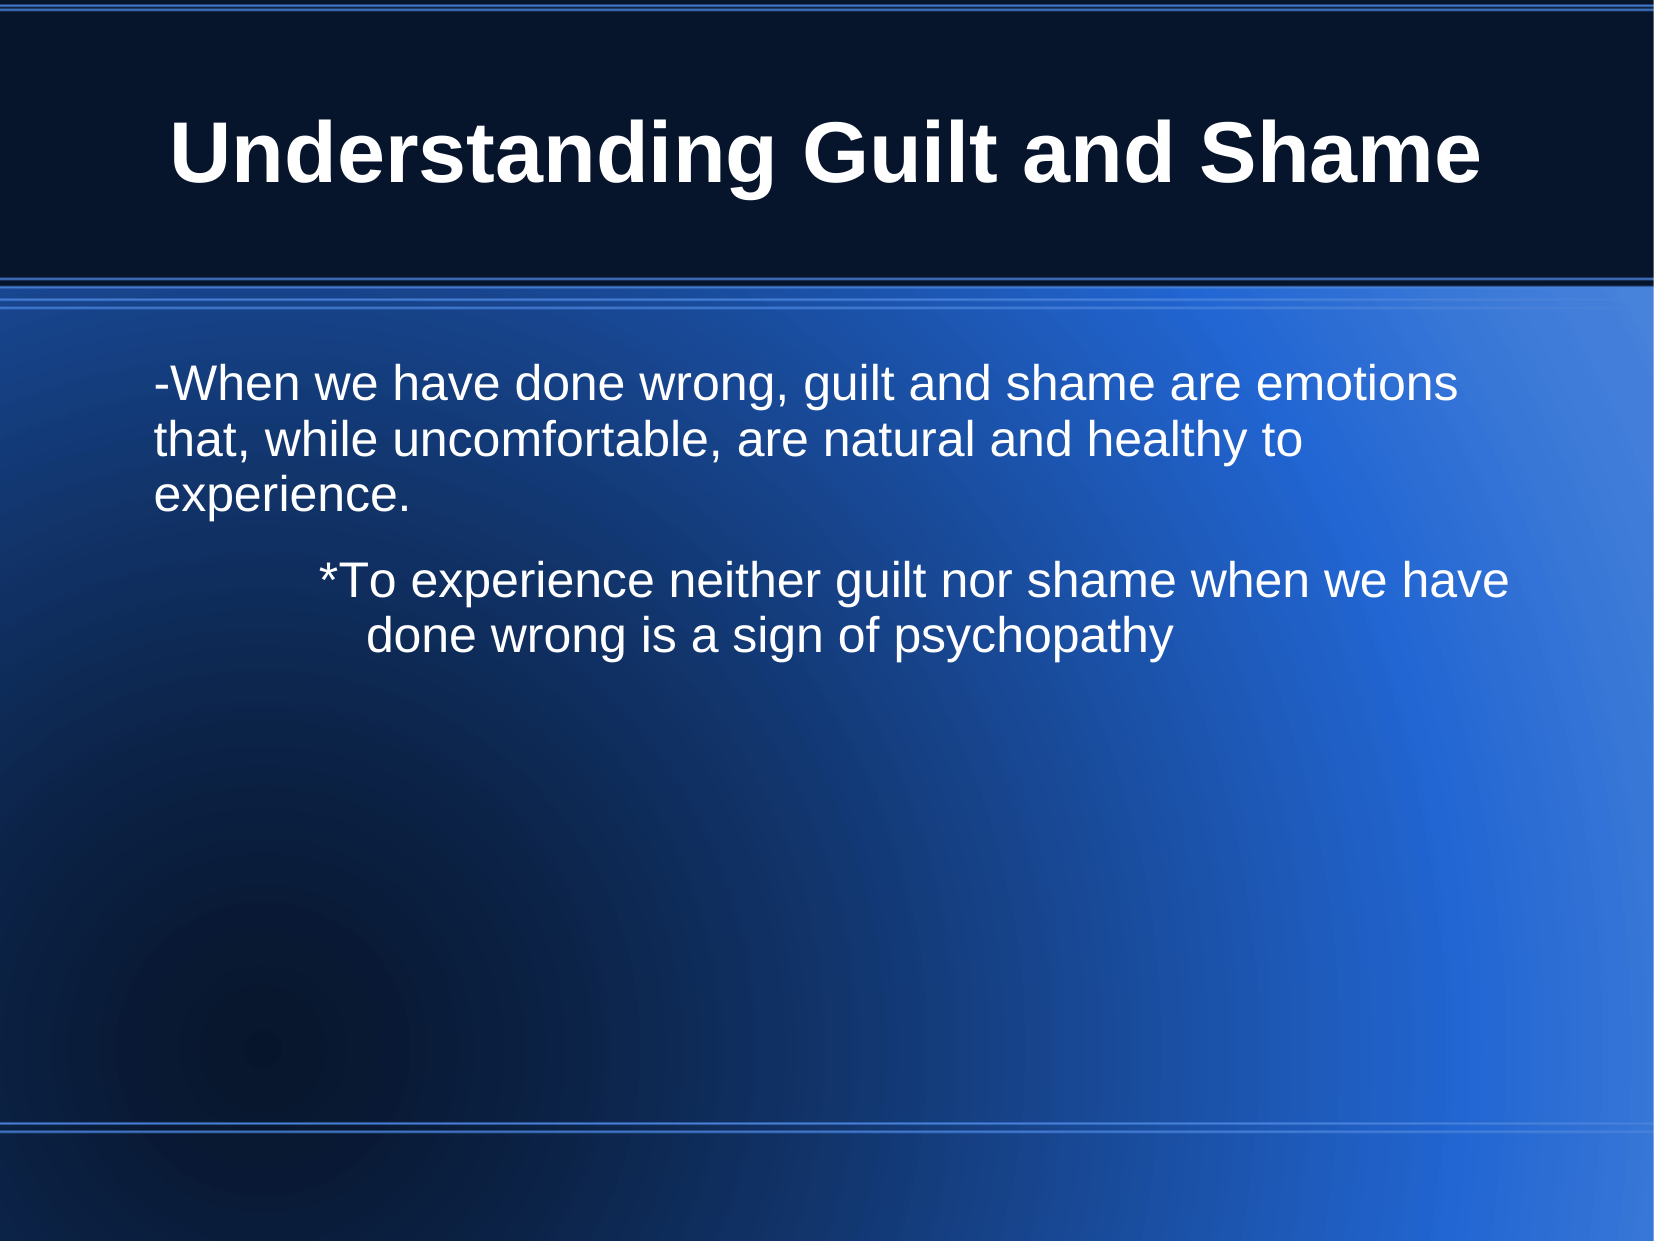

# Understanding Guilt and Shame
-When we have done wrong, guilt and shame are emotions that, while uncomfortable, are natural and healthy to experience.
*To experience neither guilt nor shame when we have done wrong is a sign of psychopathy